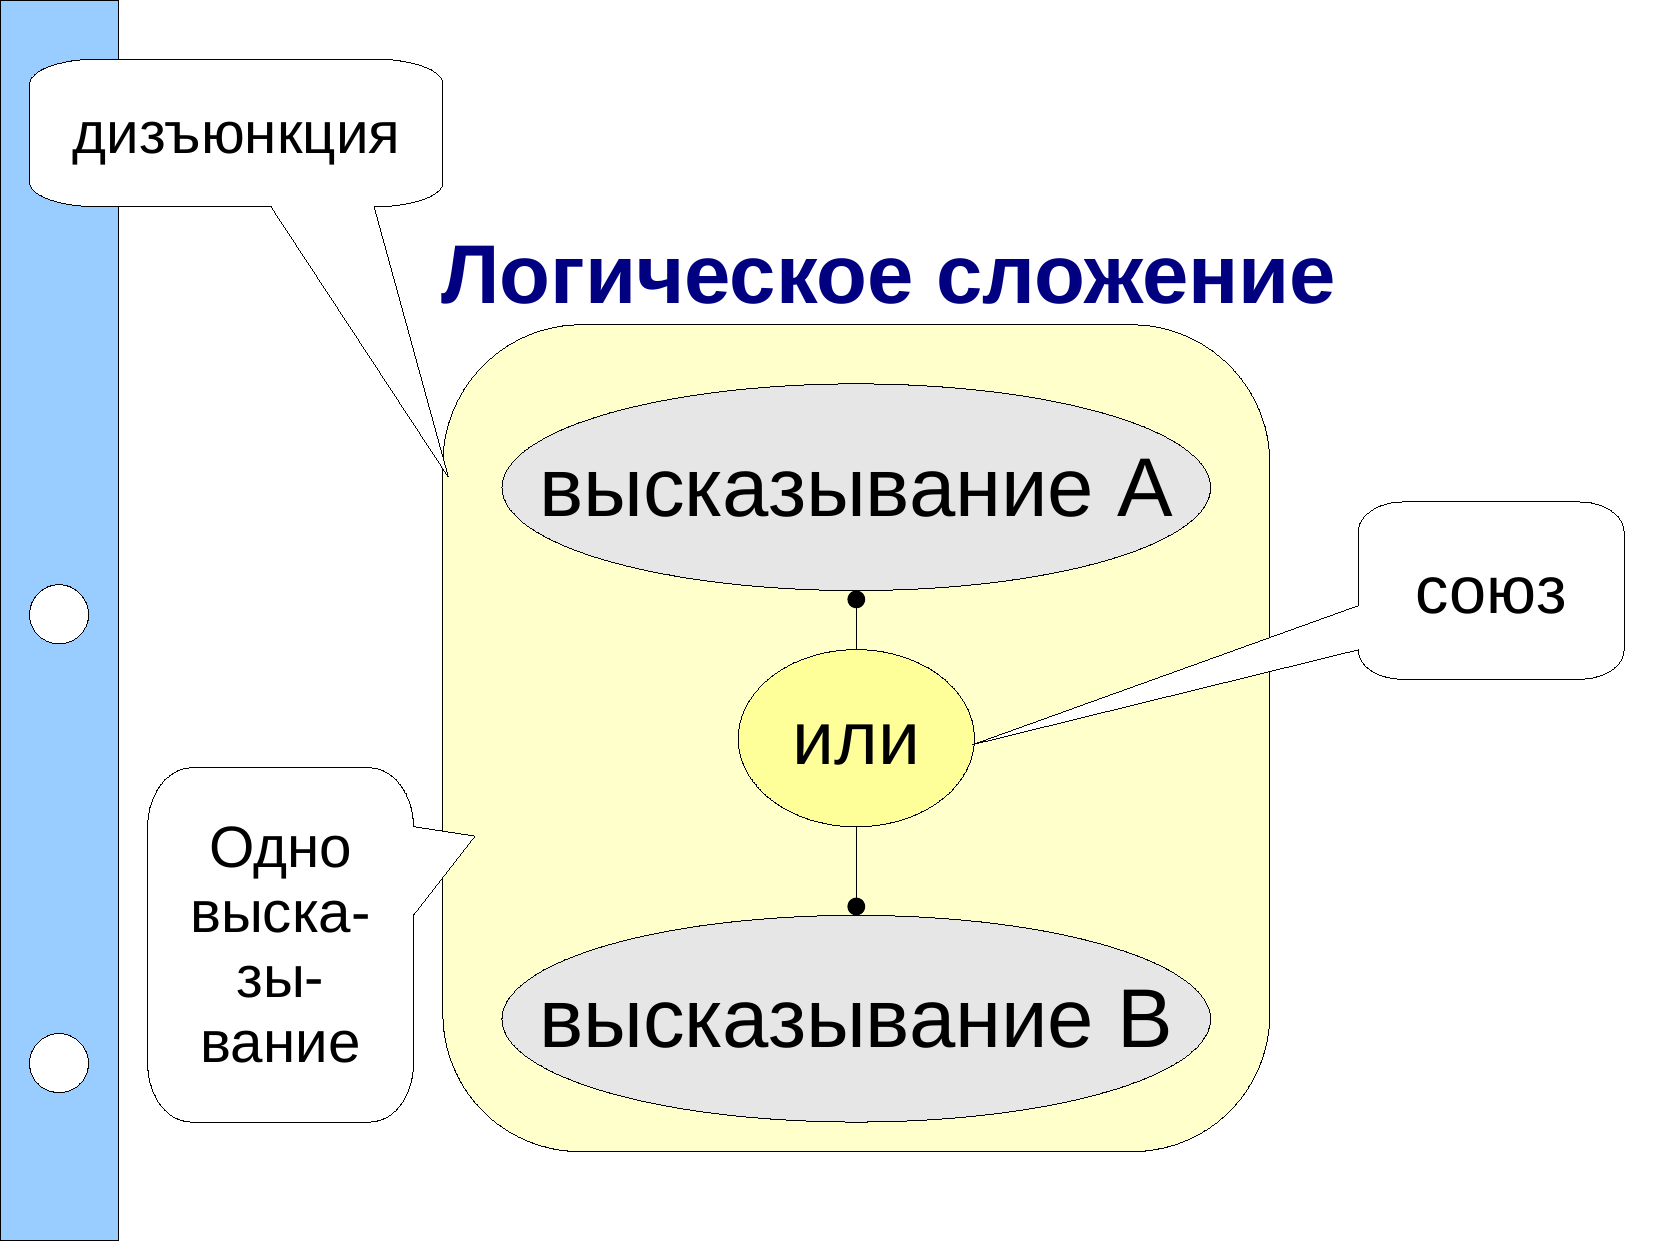

дизъюнкция
Логическое сложение
высказывание А
союз
или
Одно
выска-зы-вание
высказывание В